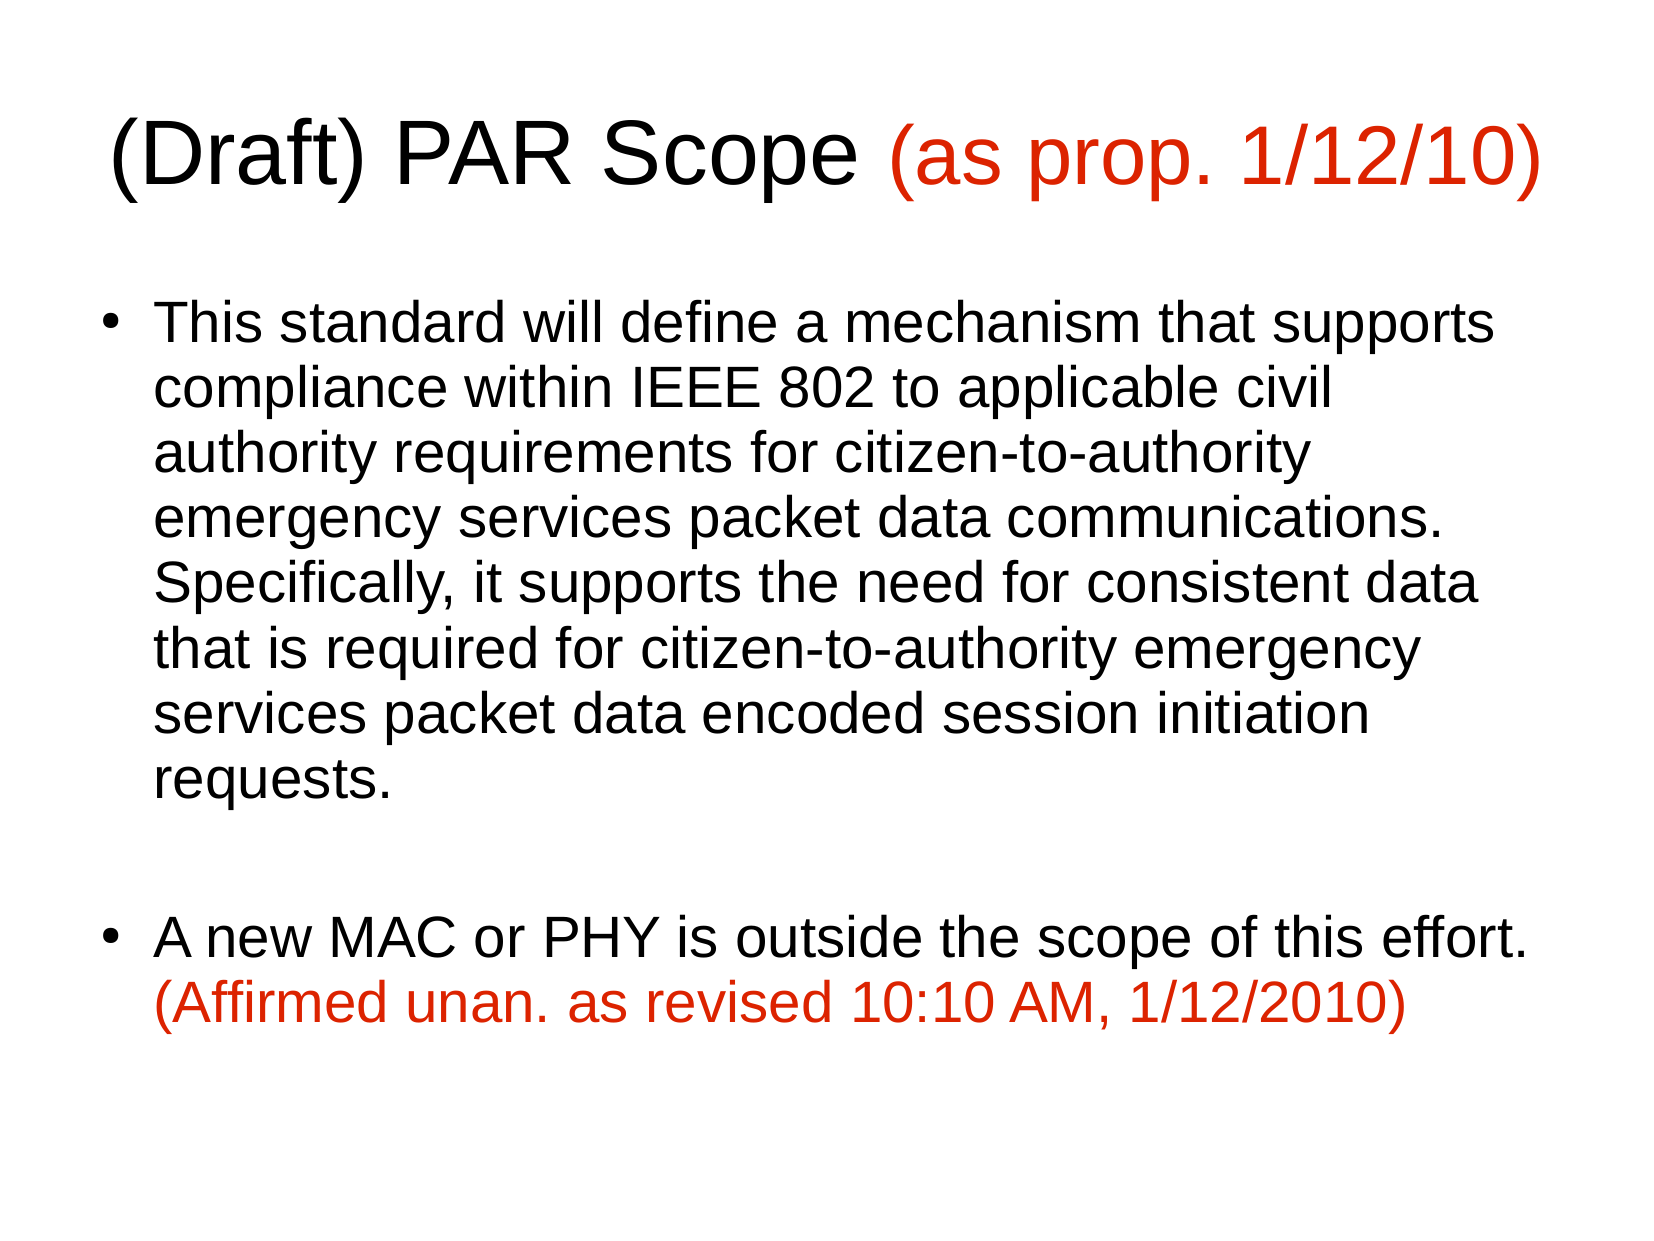

# (Draft) PAR Scope (as prop. 1/12/10)
This standard will define a mechanism that supports compliance within IEEE 802 to applicable civil authority requirements for citizen-to-authority emergency services packet data communications. Specifically, it supports the need for consistent data that is required for citizen-to-authority emergency services packet data encoded session initiation requests.
A new MAC or PHY is outside the scope of this effort.
(Affirmed unan. as revised 10:10 AM, 1/12/2010)